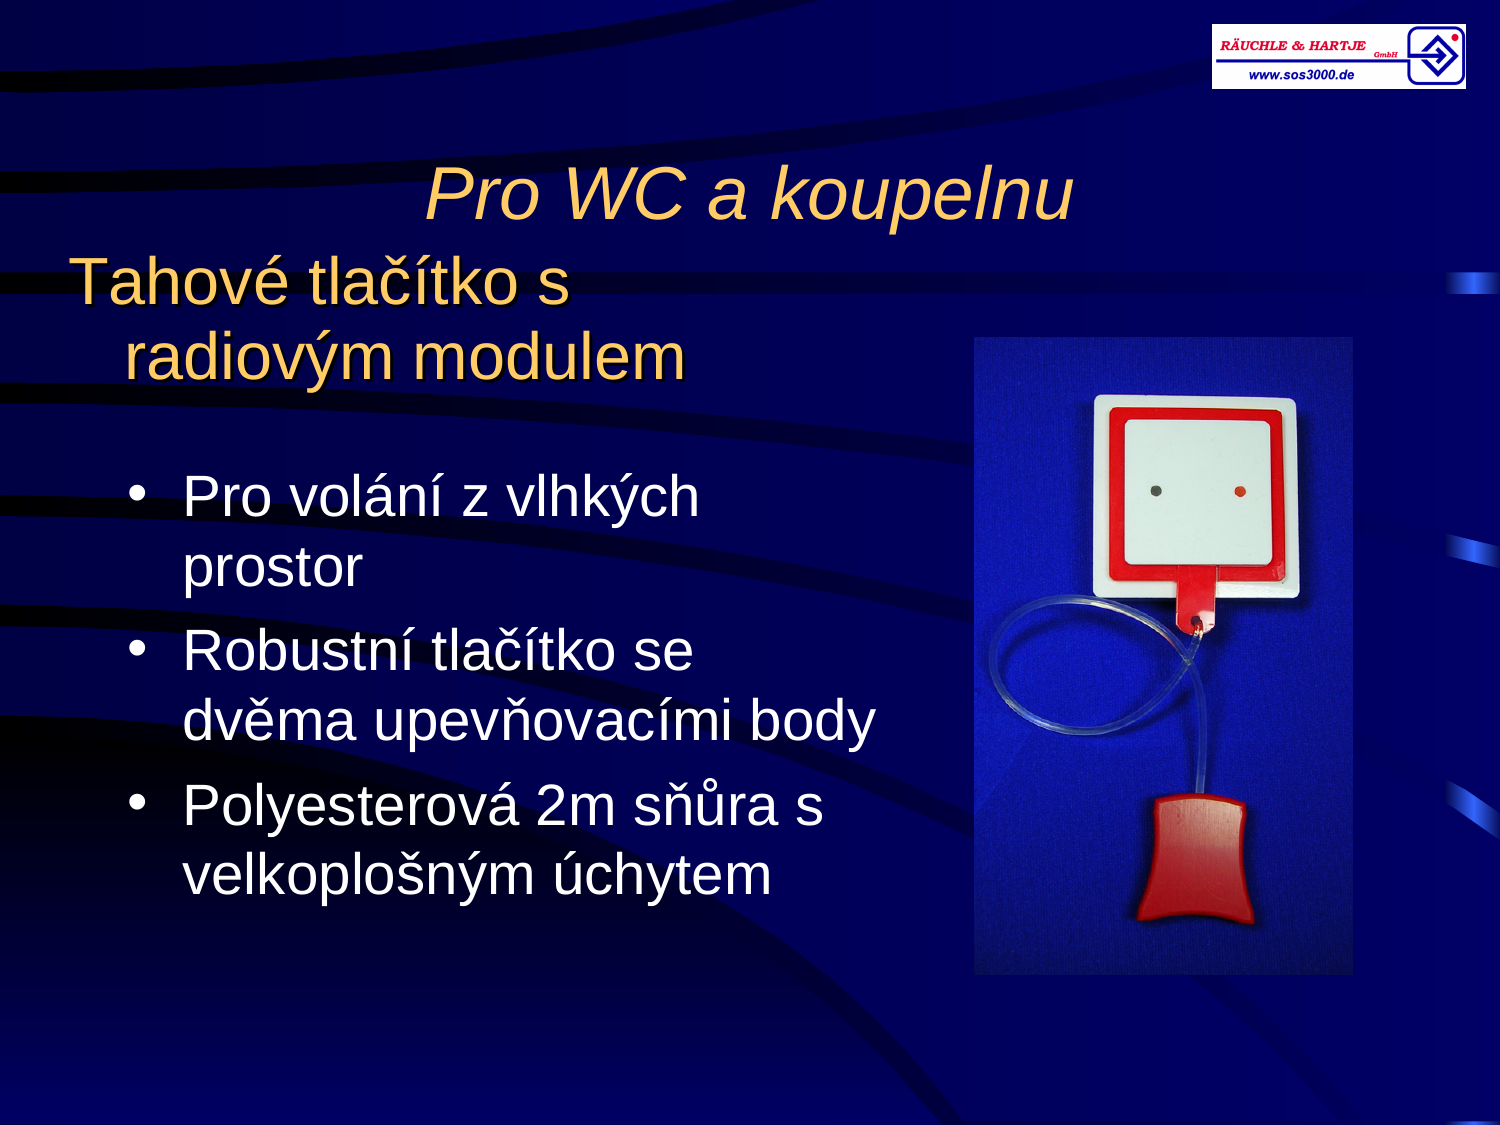

# Pro WC a koupelnu
Tahové tlačítko s radiovým modulem
Pro volání z vlhkých prostor
Robustní tlačítko se dvěma upevňovacími body
Polyesterová 2m sňůra s velkoplošným úchytem